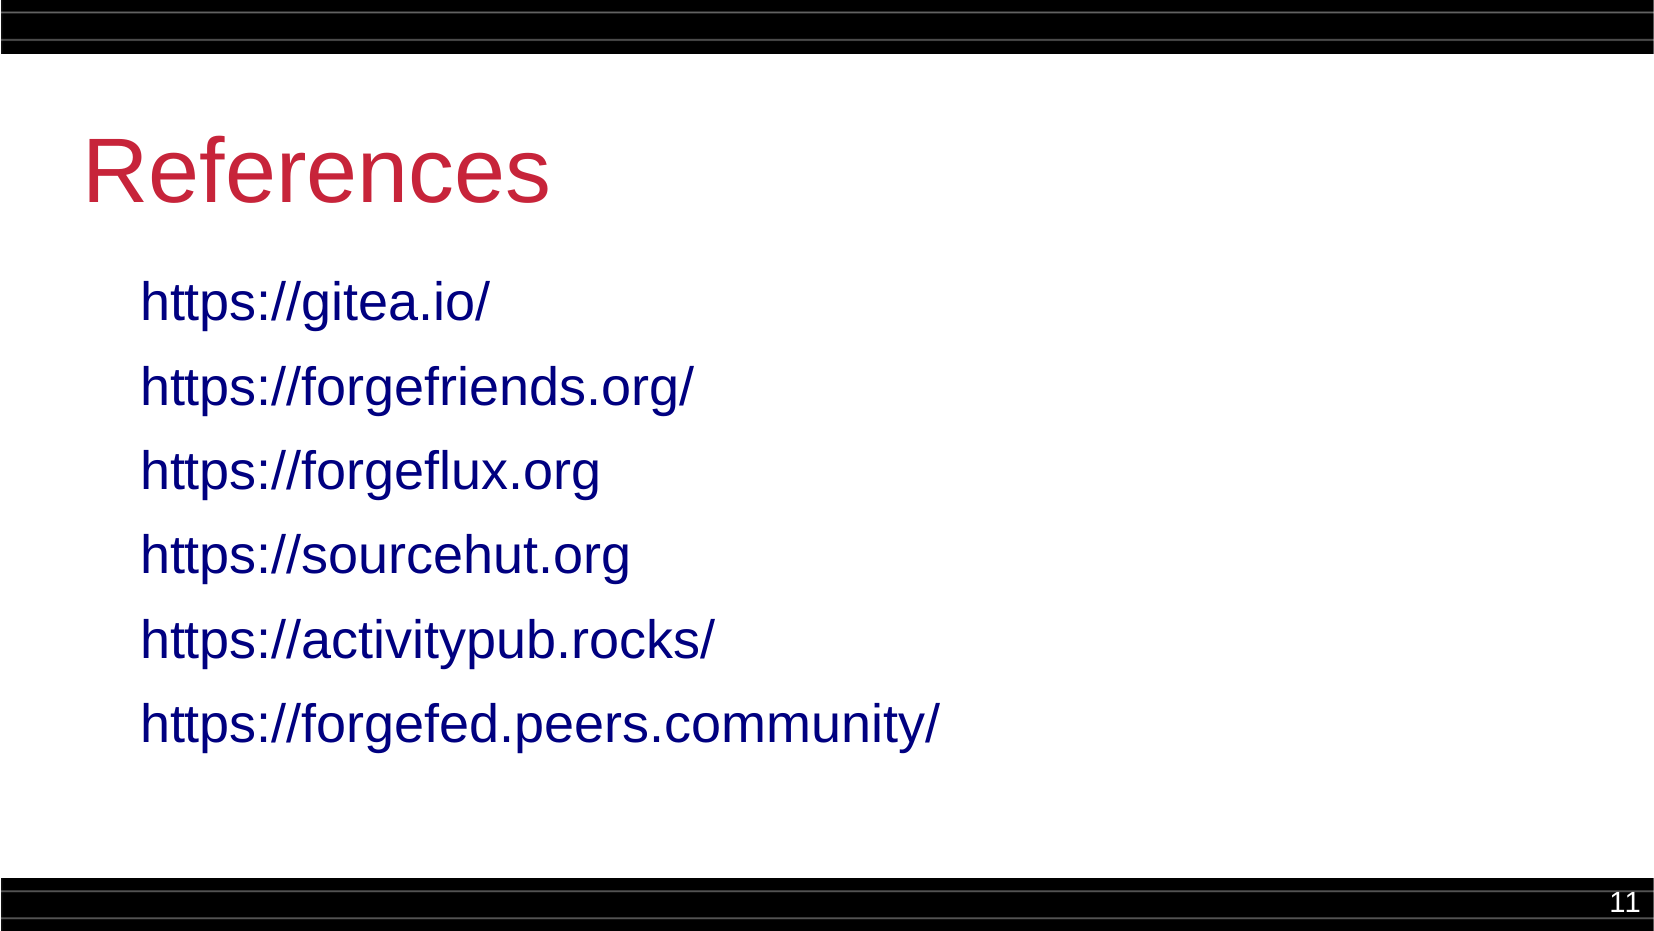

# References
https://gitea.io/
https://forgefriends.org/
https://forgeflux.org
https://sourcehut.org
https://activitypub.rocks/
https://forgefed.peers.community/